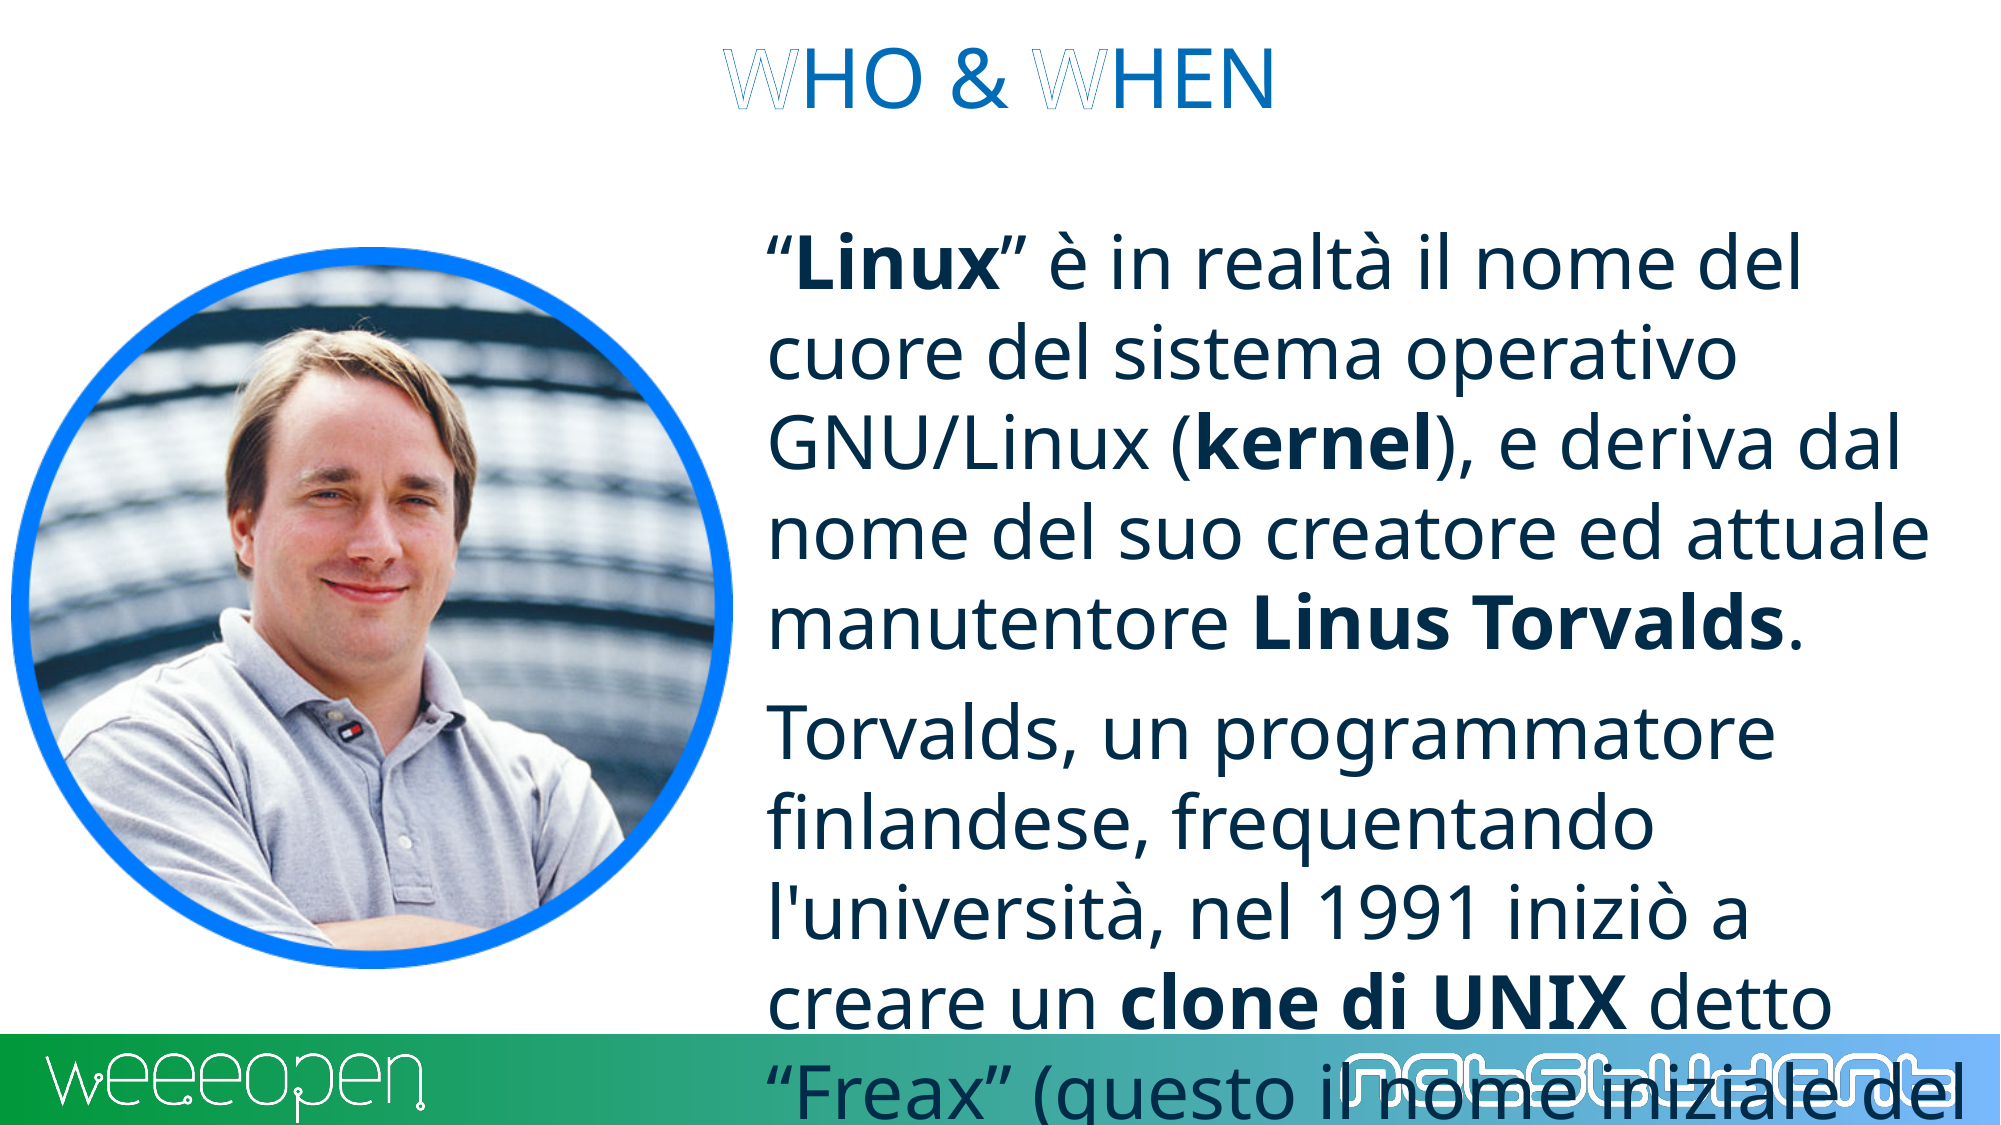

WHO & WHEN
“Linux” è in realtà il nome del cuore del sistema operativo GNU/Linux (kernel), e deriva dal nome del suo creatore ed attuale manutentore Linus Torvalds.
Torvalds, un programmatore finlandese, frequentando l'università, nel 1991 iniziò a creare un clone di UNIX detto “Freax” (questo il nome iniziale del progetto).